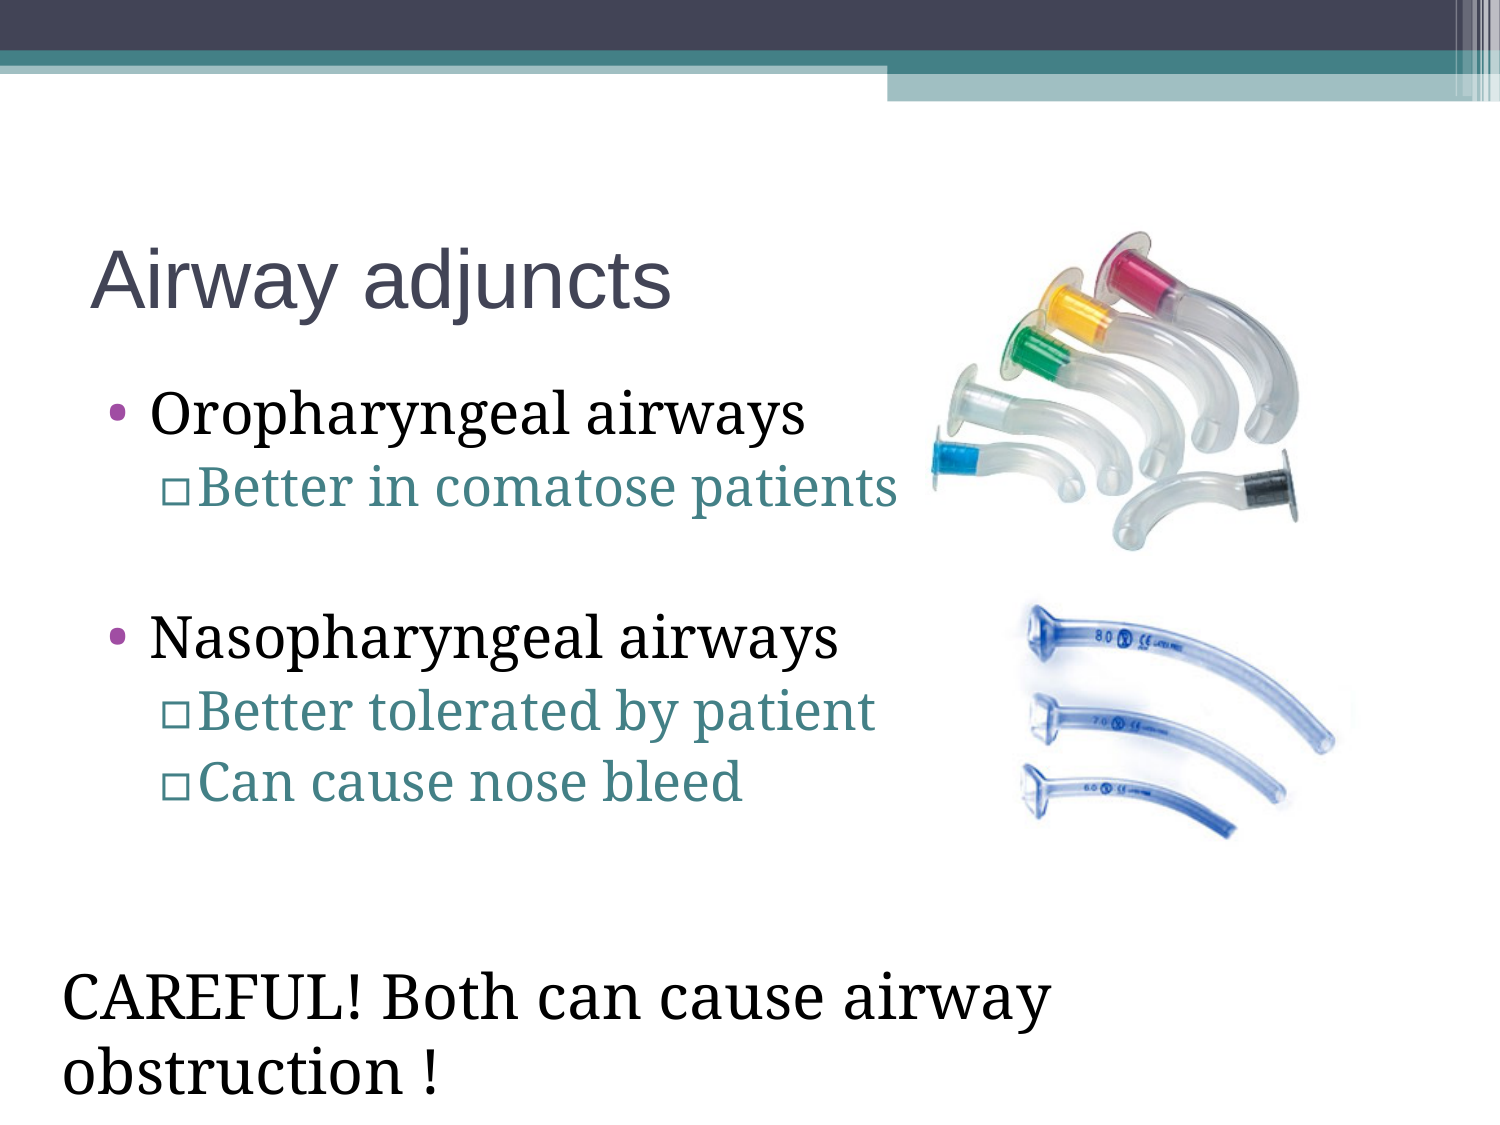

Airway adjuncts
Oropharyngeal airways
Better in comatose patients
Nasopharyngeal airways
Better tolerated by patient
Can cause nose bleed
CAREFUL! Both can cause airway obstruction !